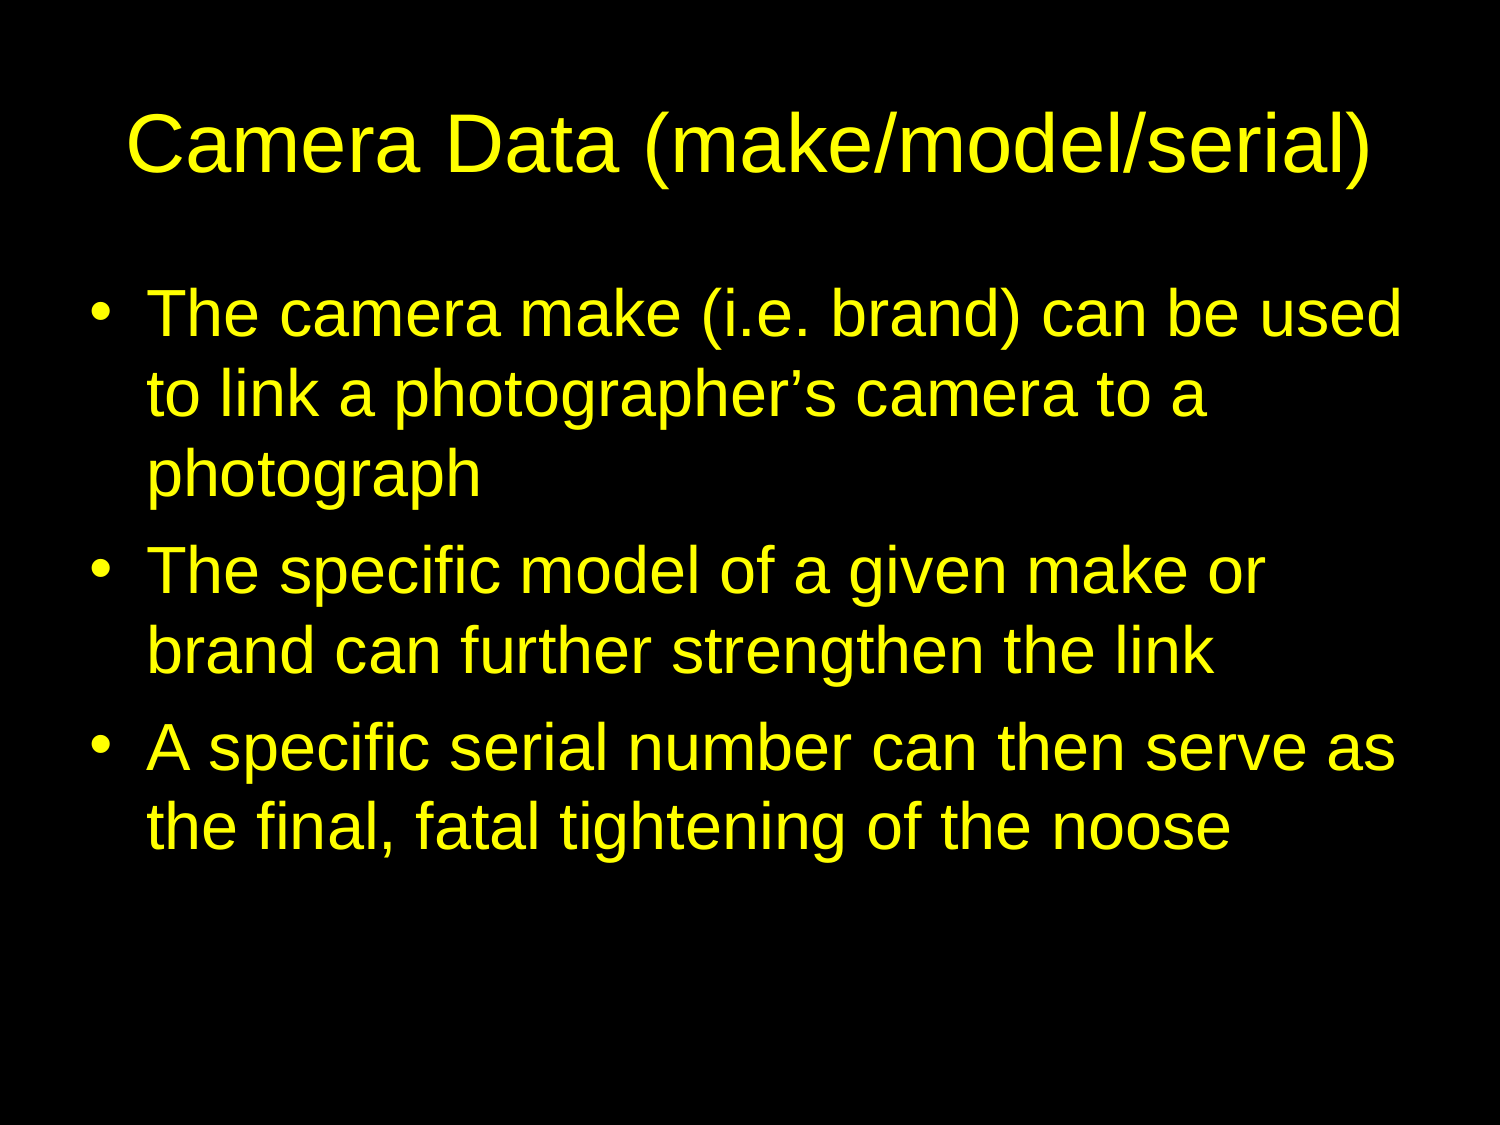

# Camera Data (make/model/serial)
The camera make (i.e. brand) can be used to link a photographer’s camera to a photograph
The specific model of a given make or brand can further strengthen the link
A specific serial number can then serve as the final, fatal tightening of the noose